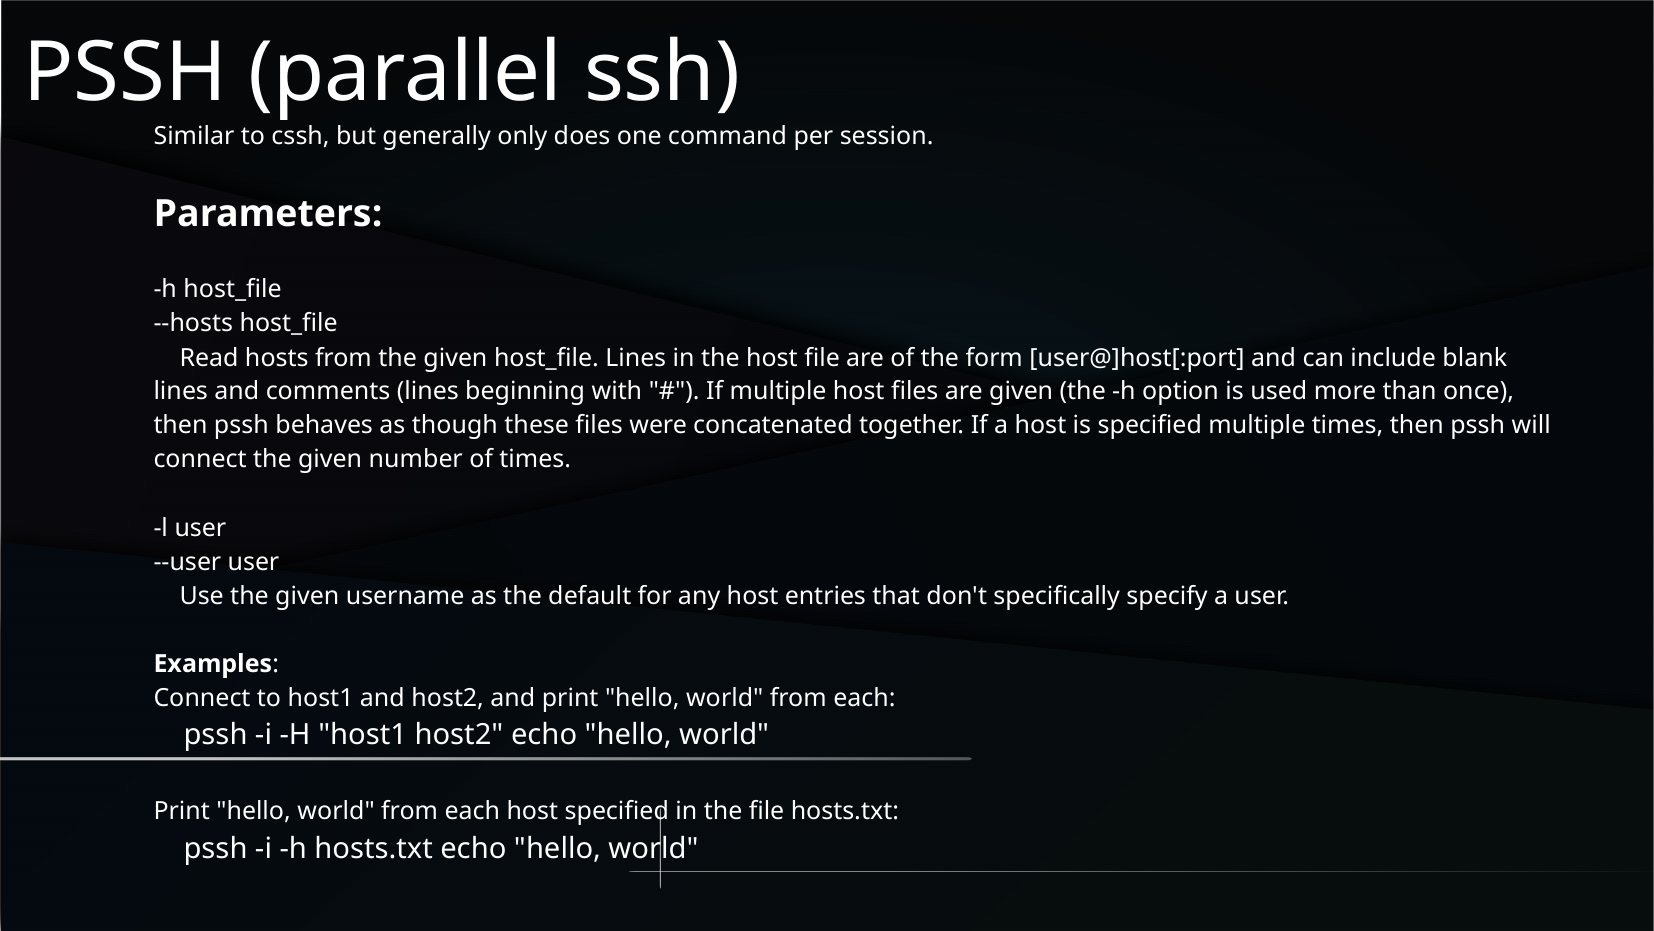

# PSSH (parallel ssh)
Similar to cssh, but generally only does one command per session.
Parameters:
-h host_file
--hosts host_file
 Read hosts from the given host_file. Lines in the host file are of the form [user@]host[:port] and can include blank lines and comments (lines beginning with "#"). If multiple host files are given (the -h option is used more than once), then pssh behaves as though these files were concatenated together. If a host is specified multiple times, then pssh will connect the given number of times.
-l user
--user user
 Use the given username as the default for any host entries that don't specifically specify a user.
Examples:
Connect to host1 and host2, and print "hello, world" from each:
 pssh -i -H "host1 host2" echo "hello, world"
Print "hello, world" from each host specified in the file hosts.txt:
 pssh -i -h hosts.txt echo "hello, world"